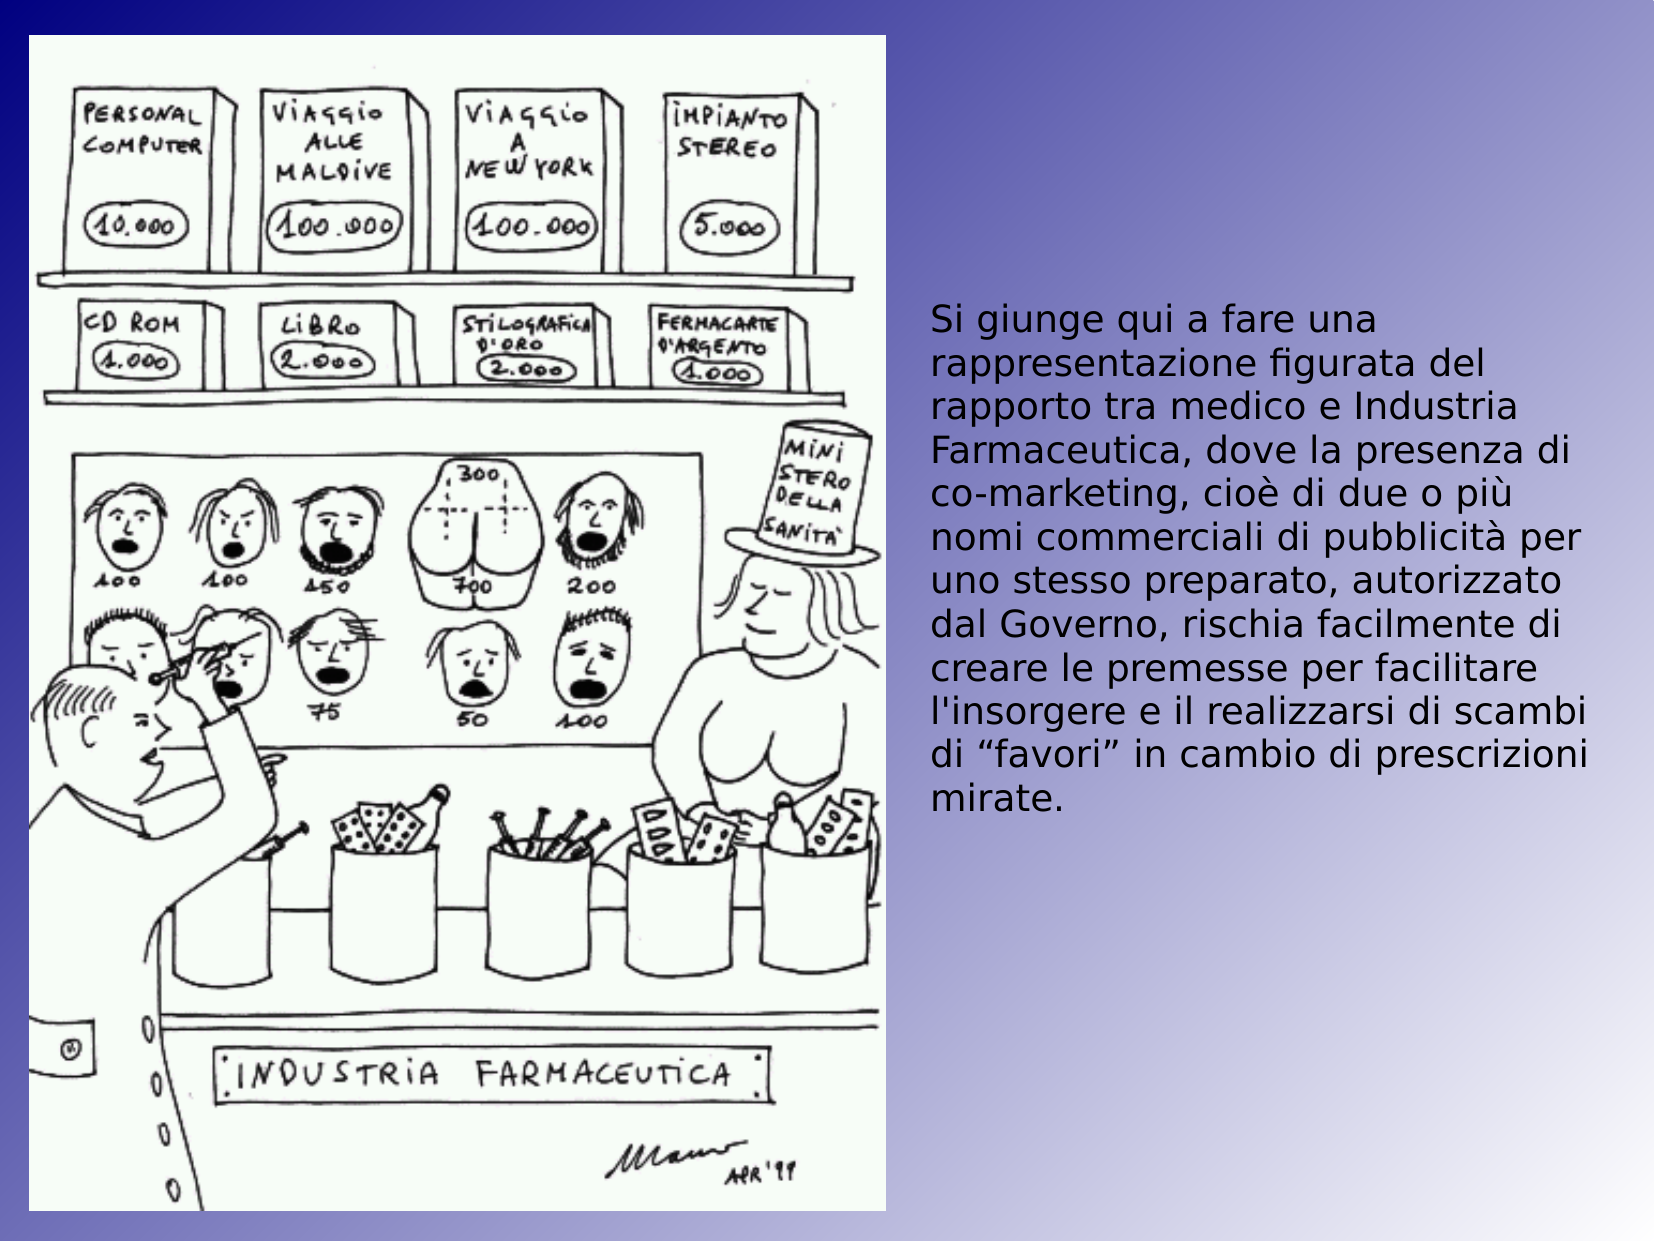

Si giunge qui a fare una rappresentazione figurata del rapporto tra medico e Industria Farmaceutica, dove la presenza di co-marketing, cioè di due o più nomi commerciali di pubblicità per uno stesso preparato, autorizzato dal Governo, rischia facilmente di creare le premesse per facilitare l'insorgere e il realizzarsi di scambi di “favori” in cambio di prescrizioni mirate.